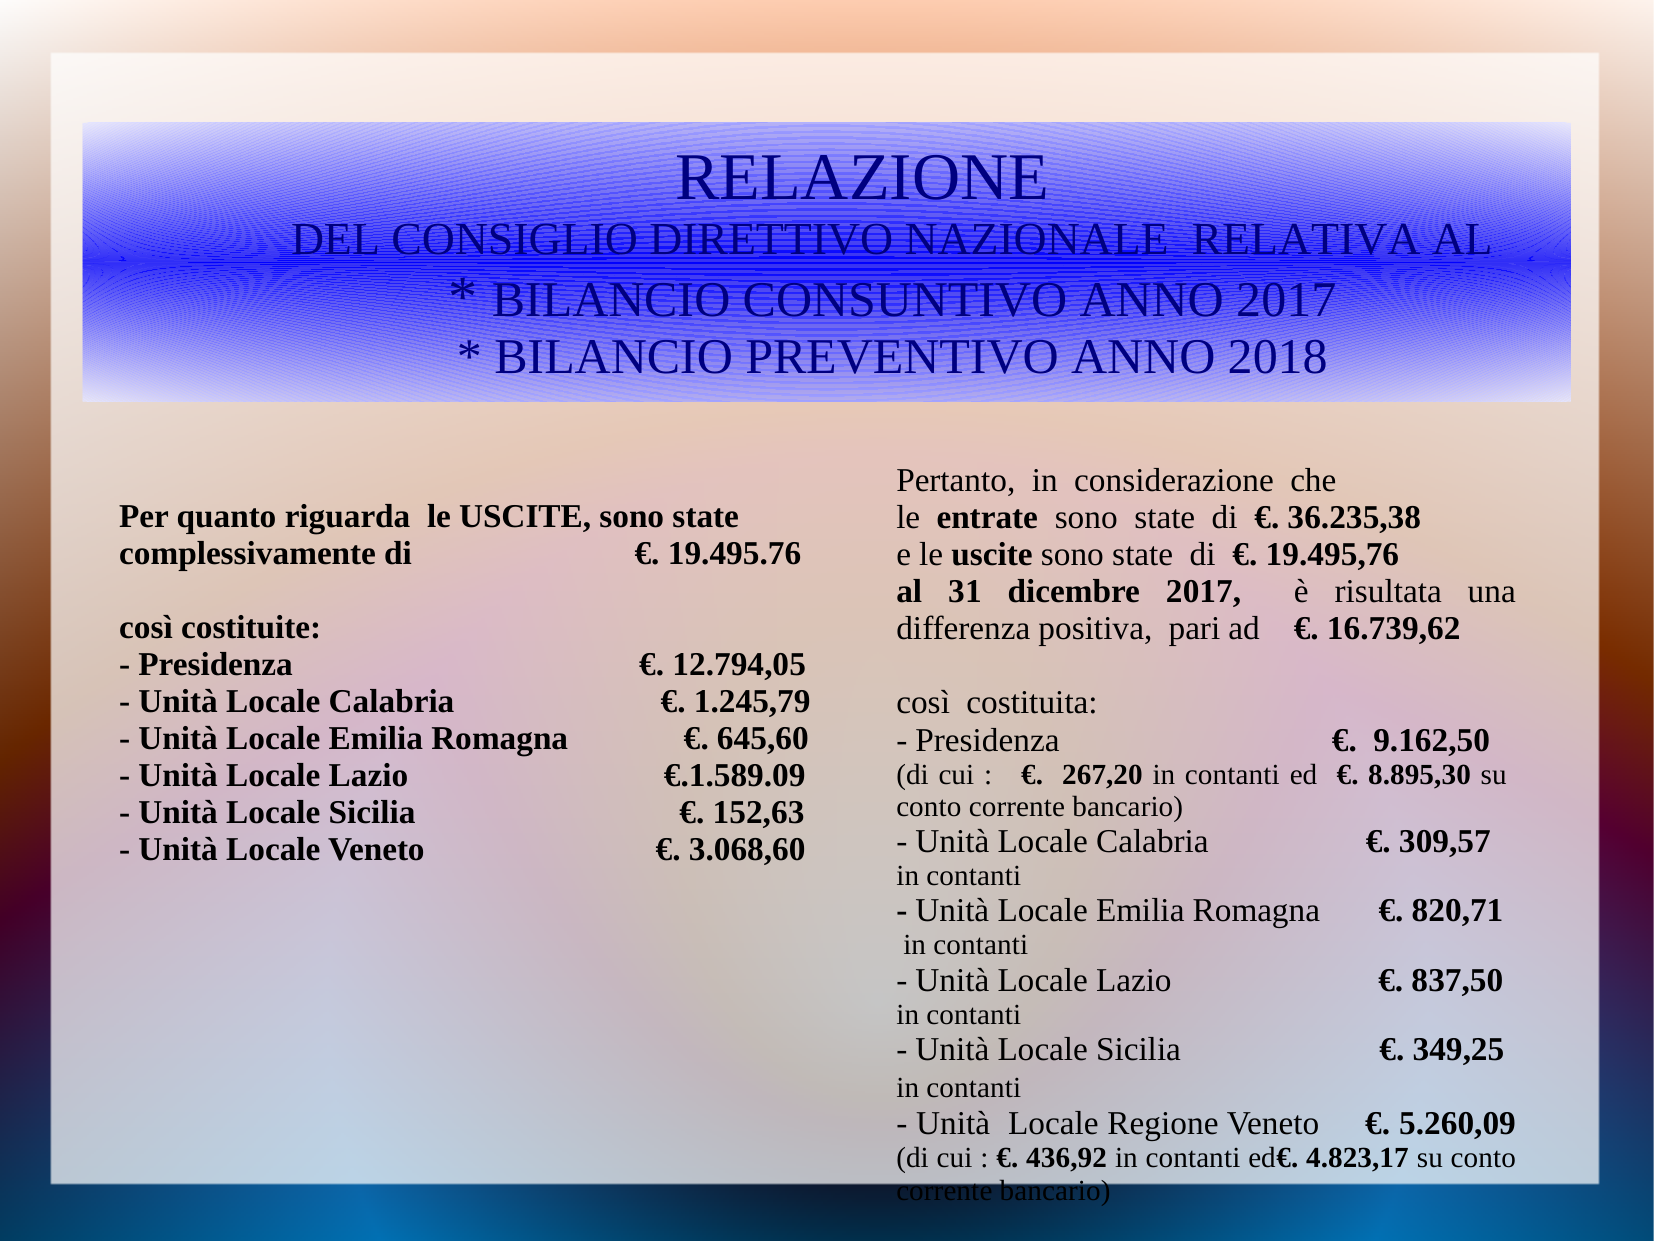

# RELAZIONE DEL CONSIGLIO DIRETTIVO NAZIONALE RELATIVA AL * BILANCIO CONSUNTIVO ANNO 2017 * BILANCIO PREVENTIVO ANNO 2018
Pertanto, in considerazione che
le entrate sono state di €. 36.235,38
e le uscite sono state di €. 19.495,76
al 31 dicembre 2017, è risultata una differenza positiva, pari ad €. 16.739,62
così costituita:
- Presidenza €. 9.162,50
(di cui : €. 267,20 in contanti ed €. 8.895,30 su conto corrente bancario)
- Unità Locale Calabria €. 309,57
in contanti
- Unità Locale Emilia Romagna €. 820,71
 in contanti
- Unità Locale Lazio €. 837,50
in contanti
- Unità Locale Sicilia €. 349,25
in contanti
- Unità Locale Regione Veneto €. 5.260,09 (di cui : €. 436,92 in contanti ed€. 4.823,17 su conto corrente bancario)
Per quanto riguarda le USCITE, sono state
complessivamente di €. 19.495.76
così costituite:
- Presidenza €. 12.794,05
- Unità Locale Calabria €. 1.245,79
- Unità Locale Emilia Romagna €. 645,60
- Unità Locale Lazio €.1.589.09
- Unità Locale Sicilia €. 152,63
- Unità Locale Veneto €. 3.068,60